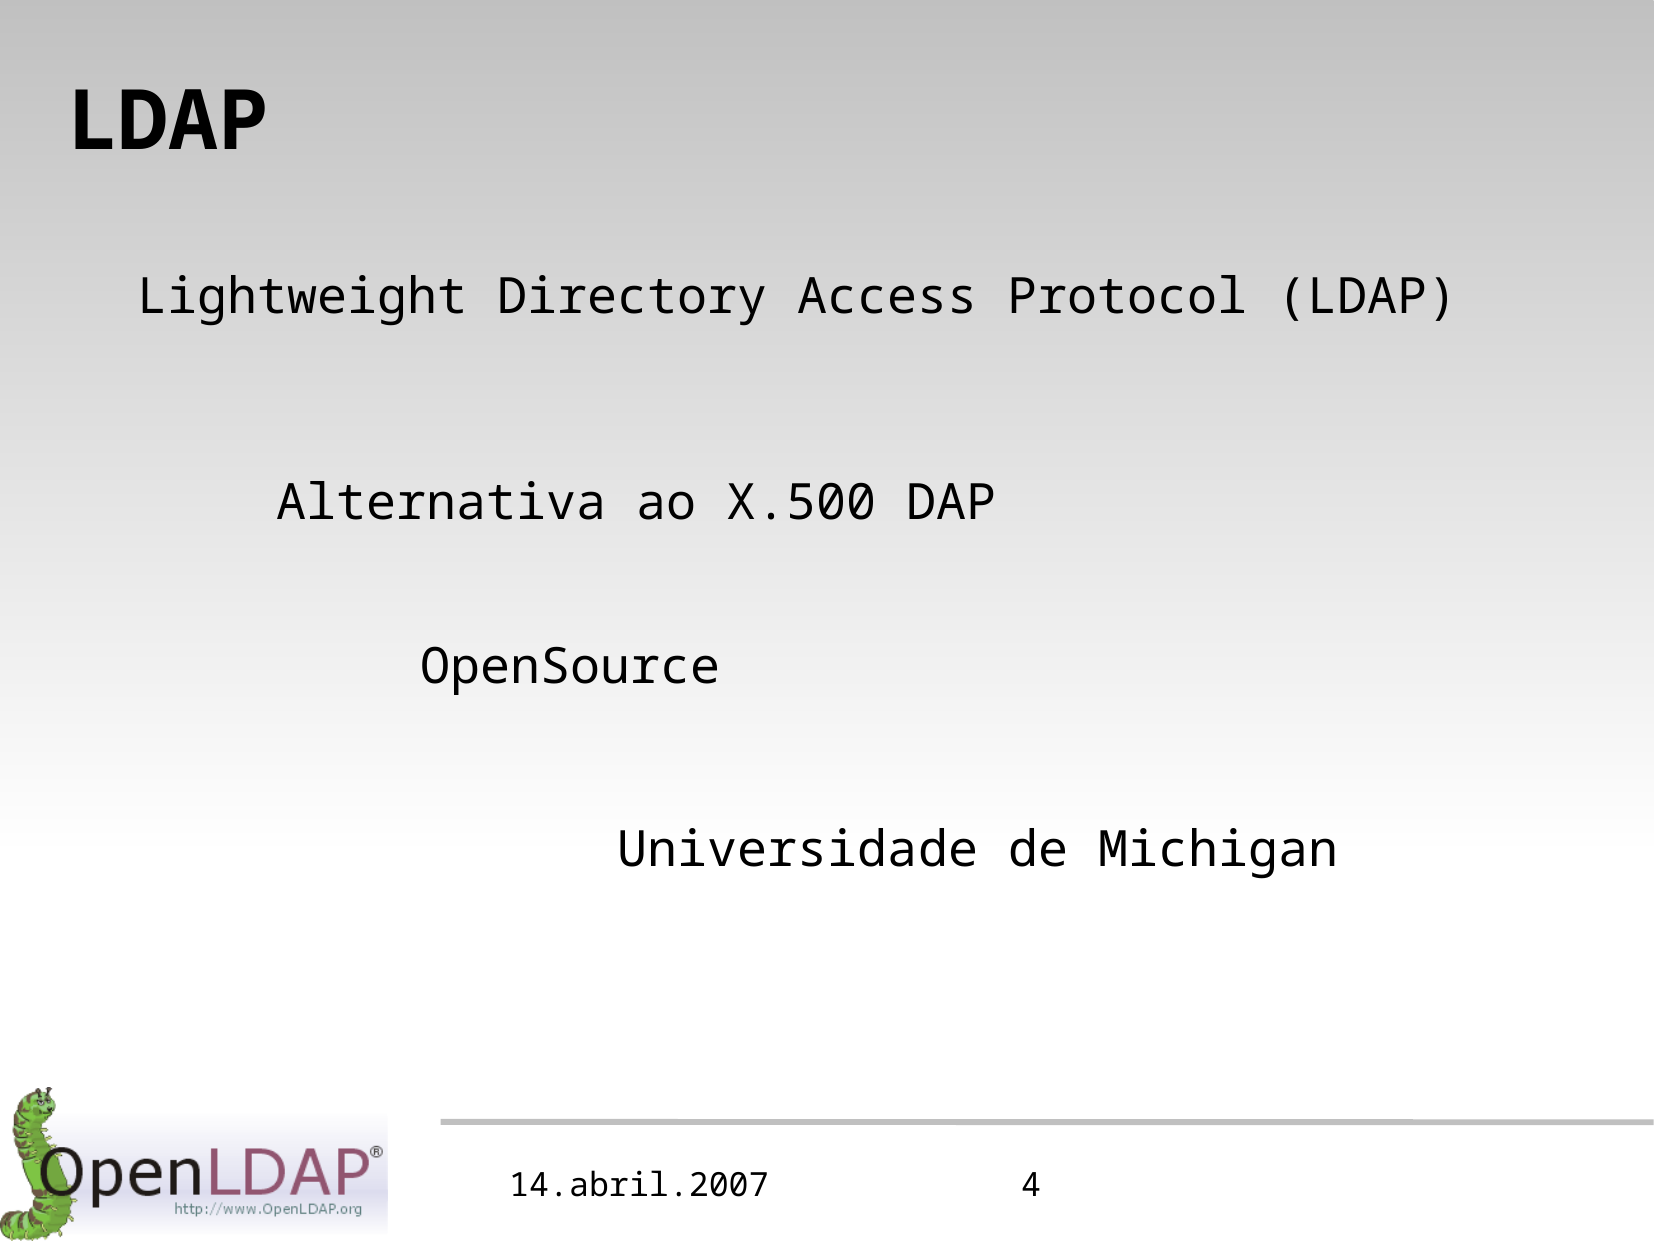

LDAP
Lightweight Directory Access Protocol (LDAP)
Alternativa ao X.500 DAP
OpenSource
Universidade de Michigan